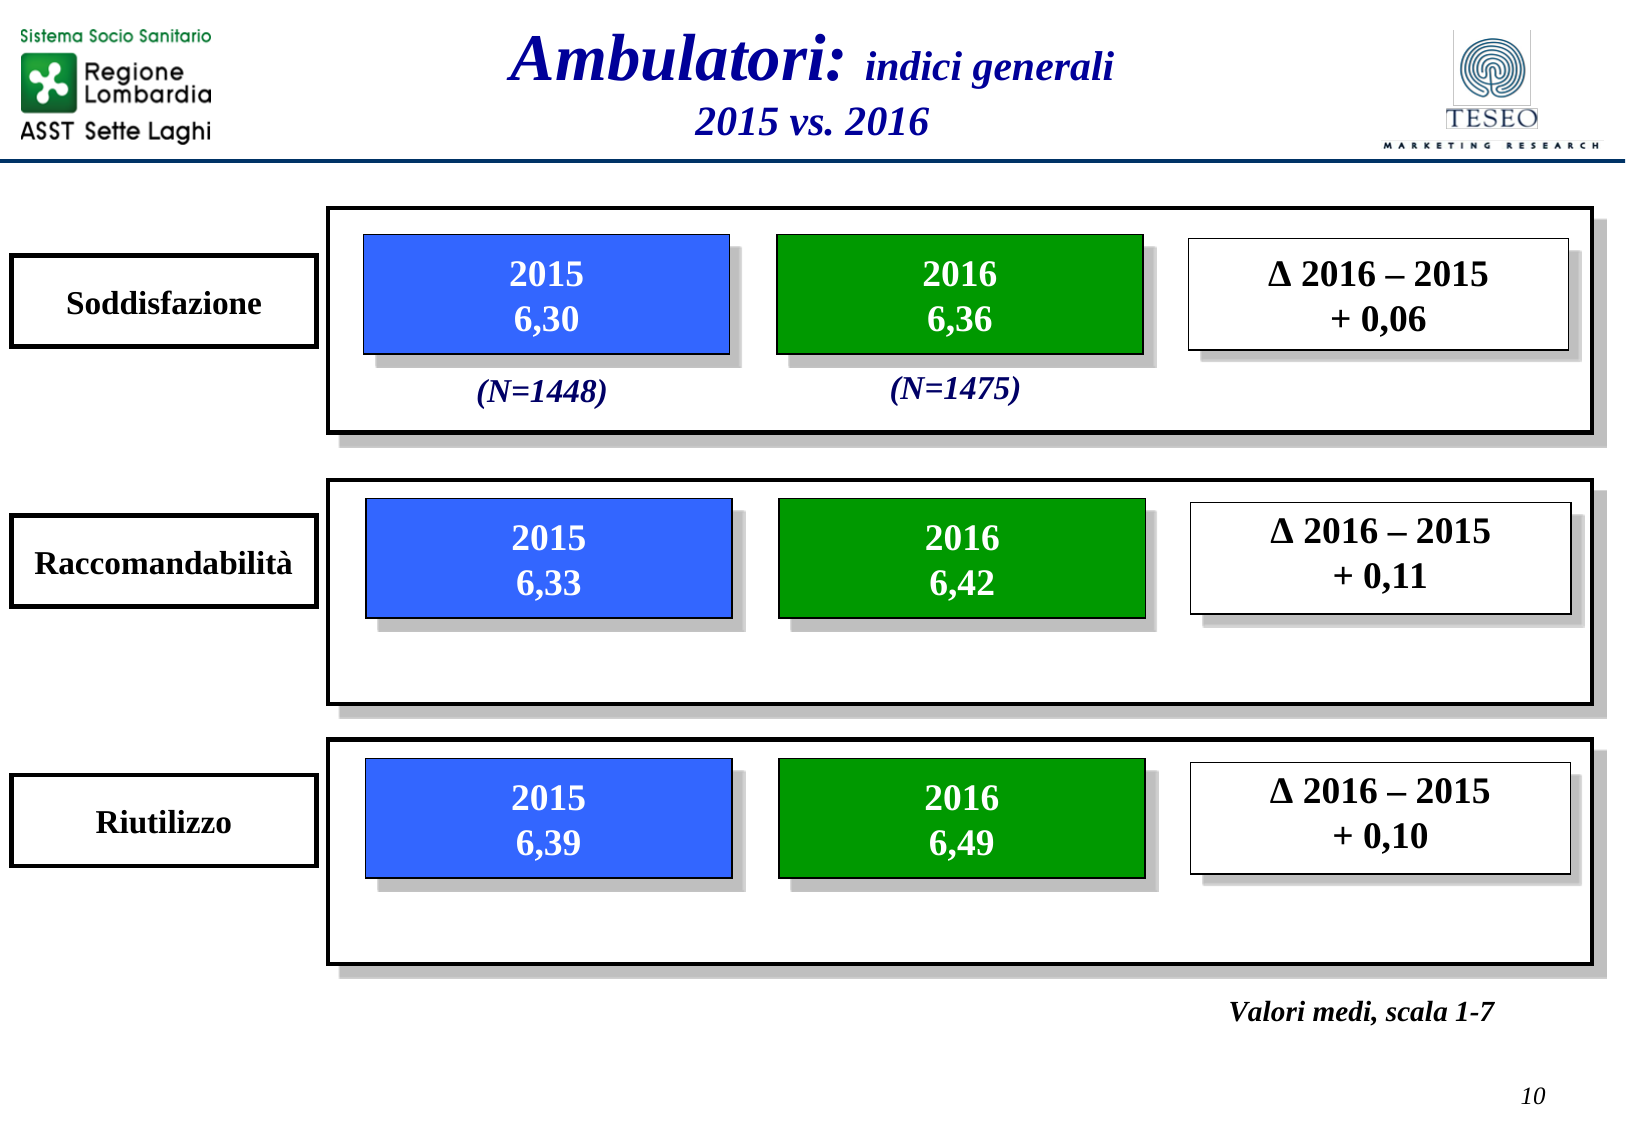

Ambulatori: indici generali
2015 vs. 2016
2015
6,30
2016
6,36
Δ 2016 – 2015
+ 0,06
Soddisfazione
(N=1475)
(N=1448)
2015
6,33
2016
6,42
Δ 2016 – 2015
+ 0,11
Raccomandabilità
2015
6,39
2016
6,49
Δ 2016 – 2015
+ 0,10
Riutilizzo
Valori medi, scala 1-7